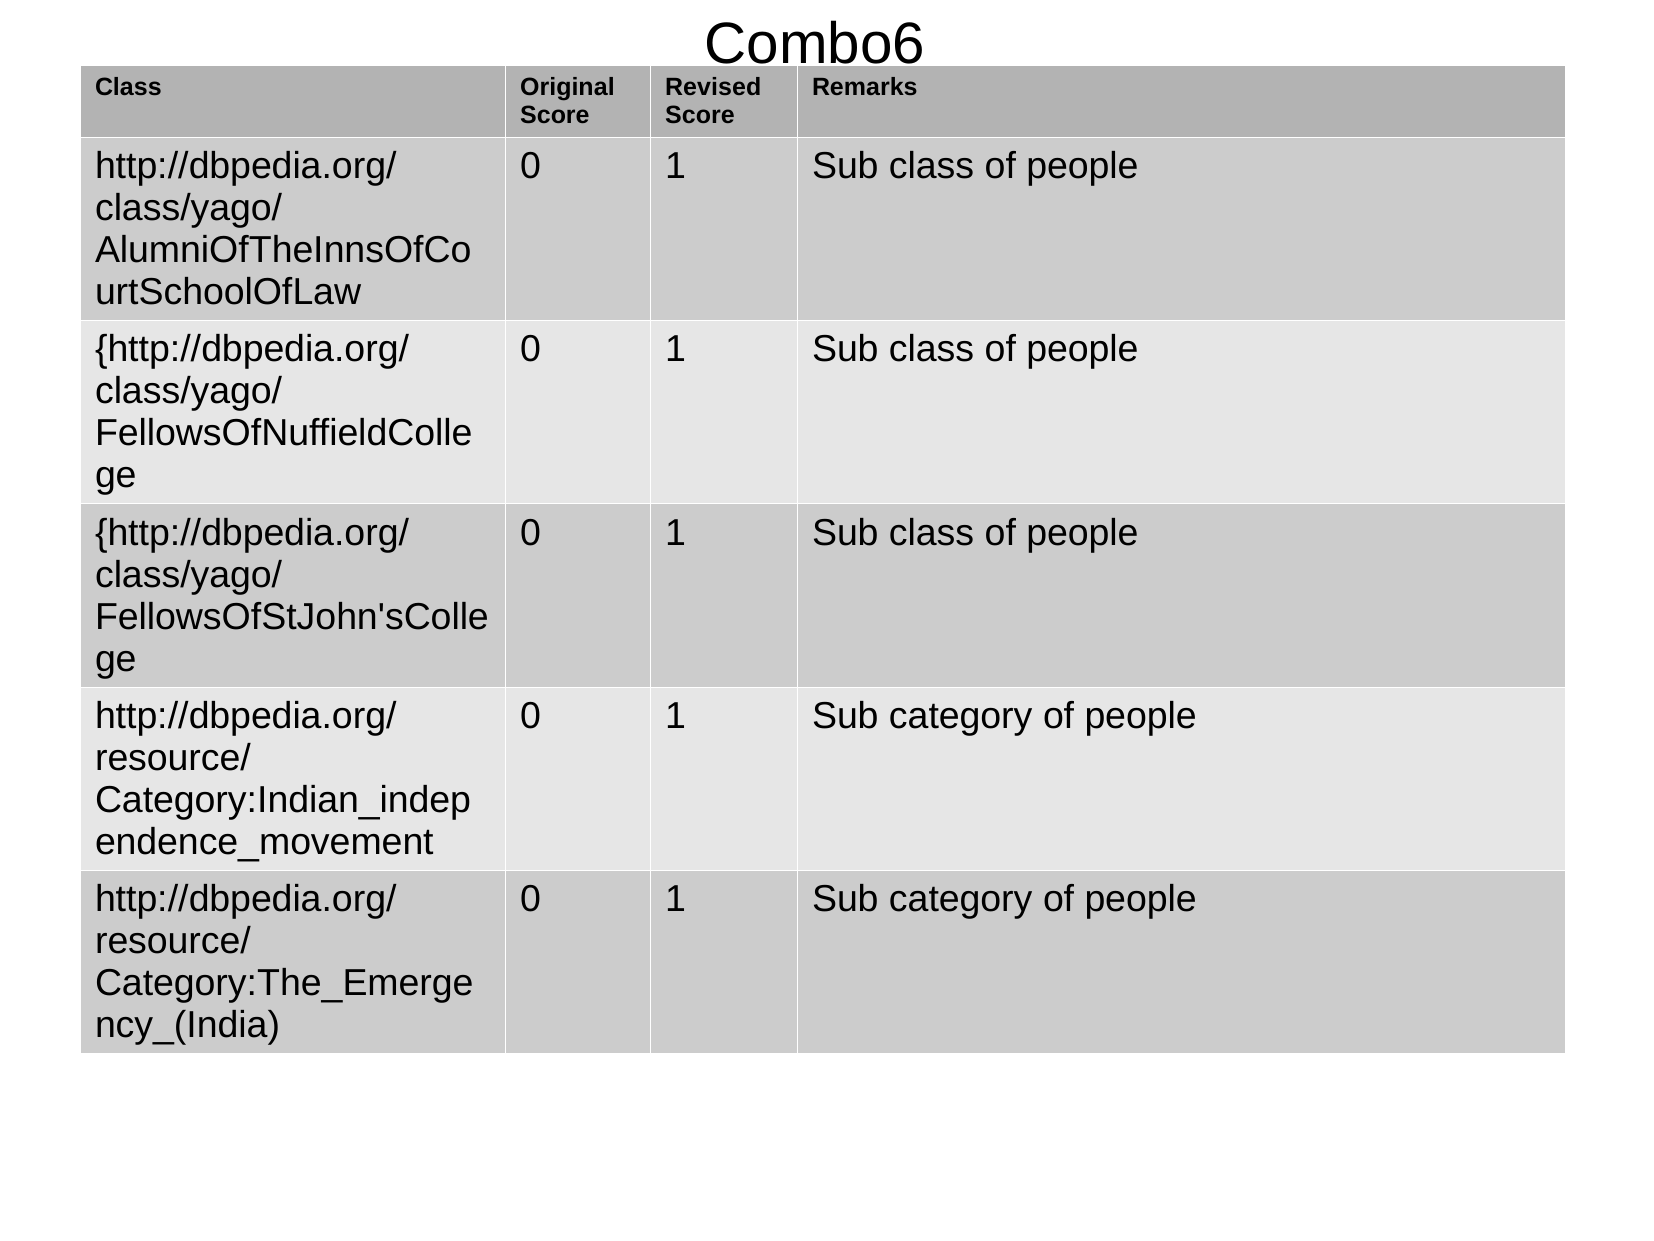

# Combo6
| Class | Original Score | Revised Score | Remarks |
| --- | --- | --- | --- |
| http://dbpedia.org/class/yago/AlumniOfTheInnsOfCourtSchoolOfLaw | 0 | 1 | Sub class of people |
| {http://dbpedia.org/class/yago/FellowsOfNuffieldCollege | 0 | 1 | Sub class of people |
| {http://dbpedia.org/class/yago/FellowsOfStJohn'sCollege | 0 | 1 | Sub class of people |
| http://dbpedia.org/resource/Category:Indian\_independence\_movement | 0 | 1 | Sub category of people |
| http://dbpedia.org/resource/Category:The\_Emergency\_(India) | 0 | 1 | Sub category of people |